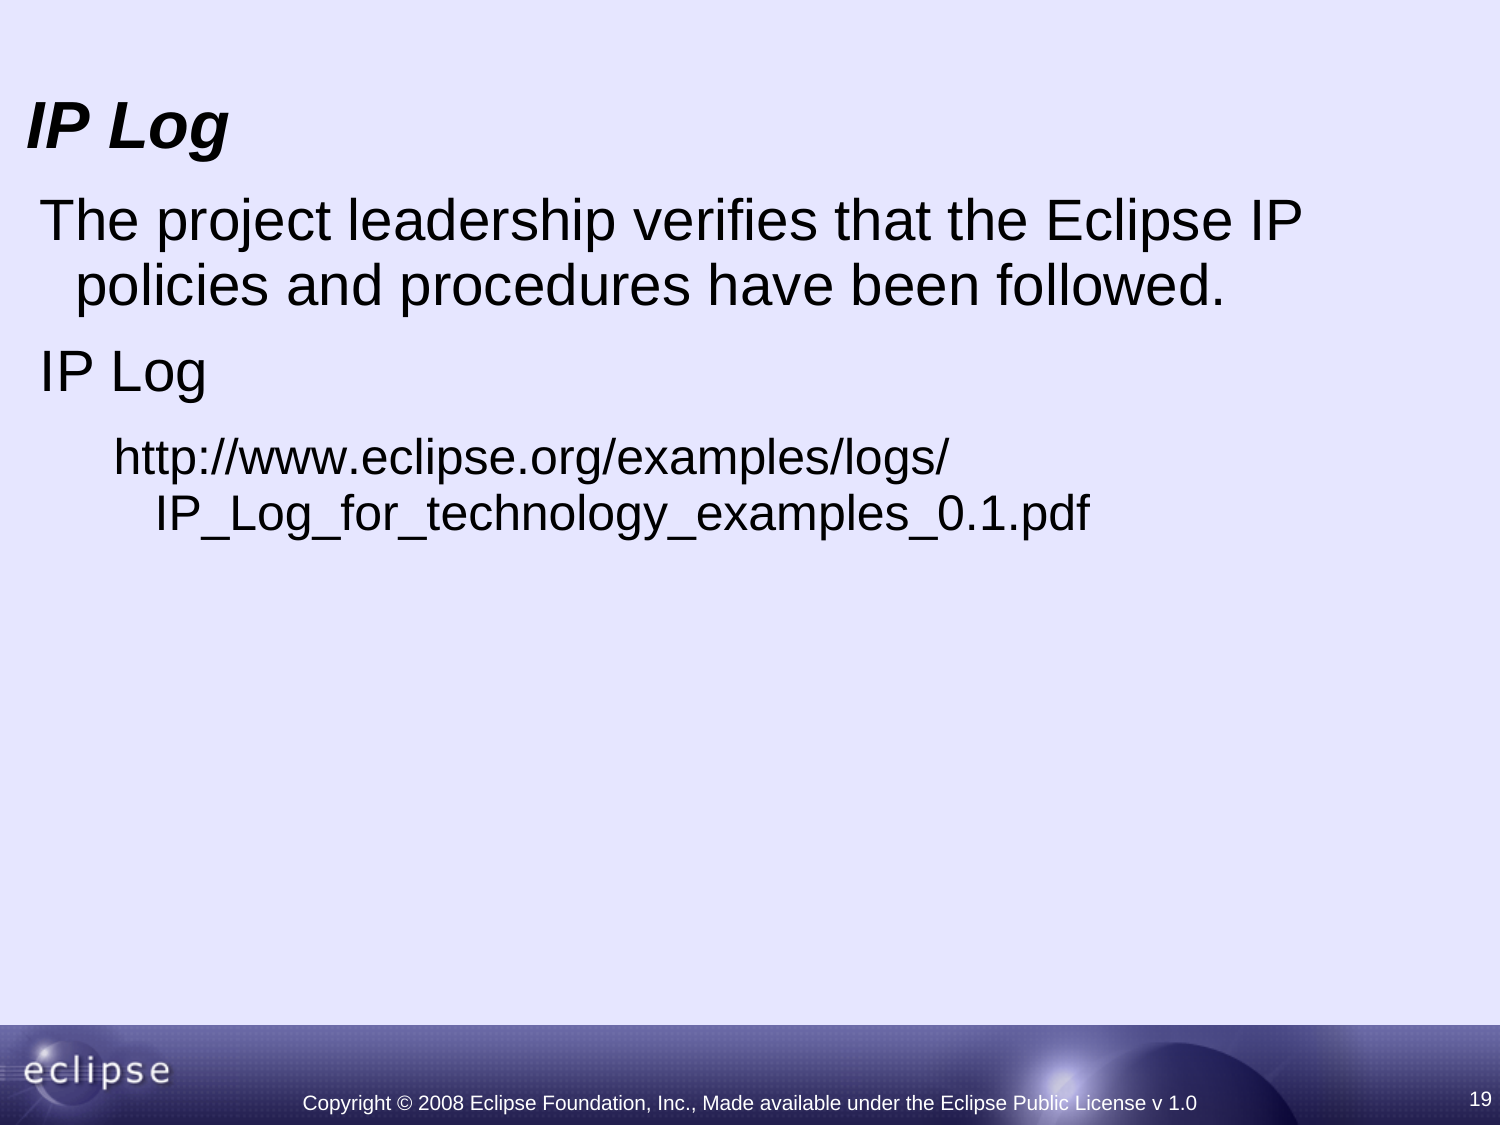

# IP Log
The project leadership verifies that the Eclipse IP policies and procedures have been followed.
IP Log
http://www.eclipse.org/examples/logs/IP_Log_for_technology_examples_0.1.pdf
19